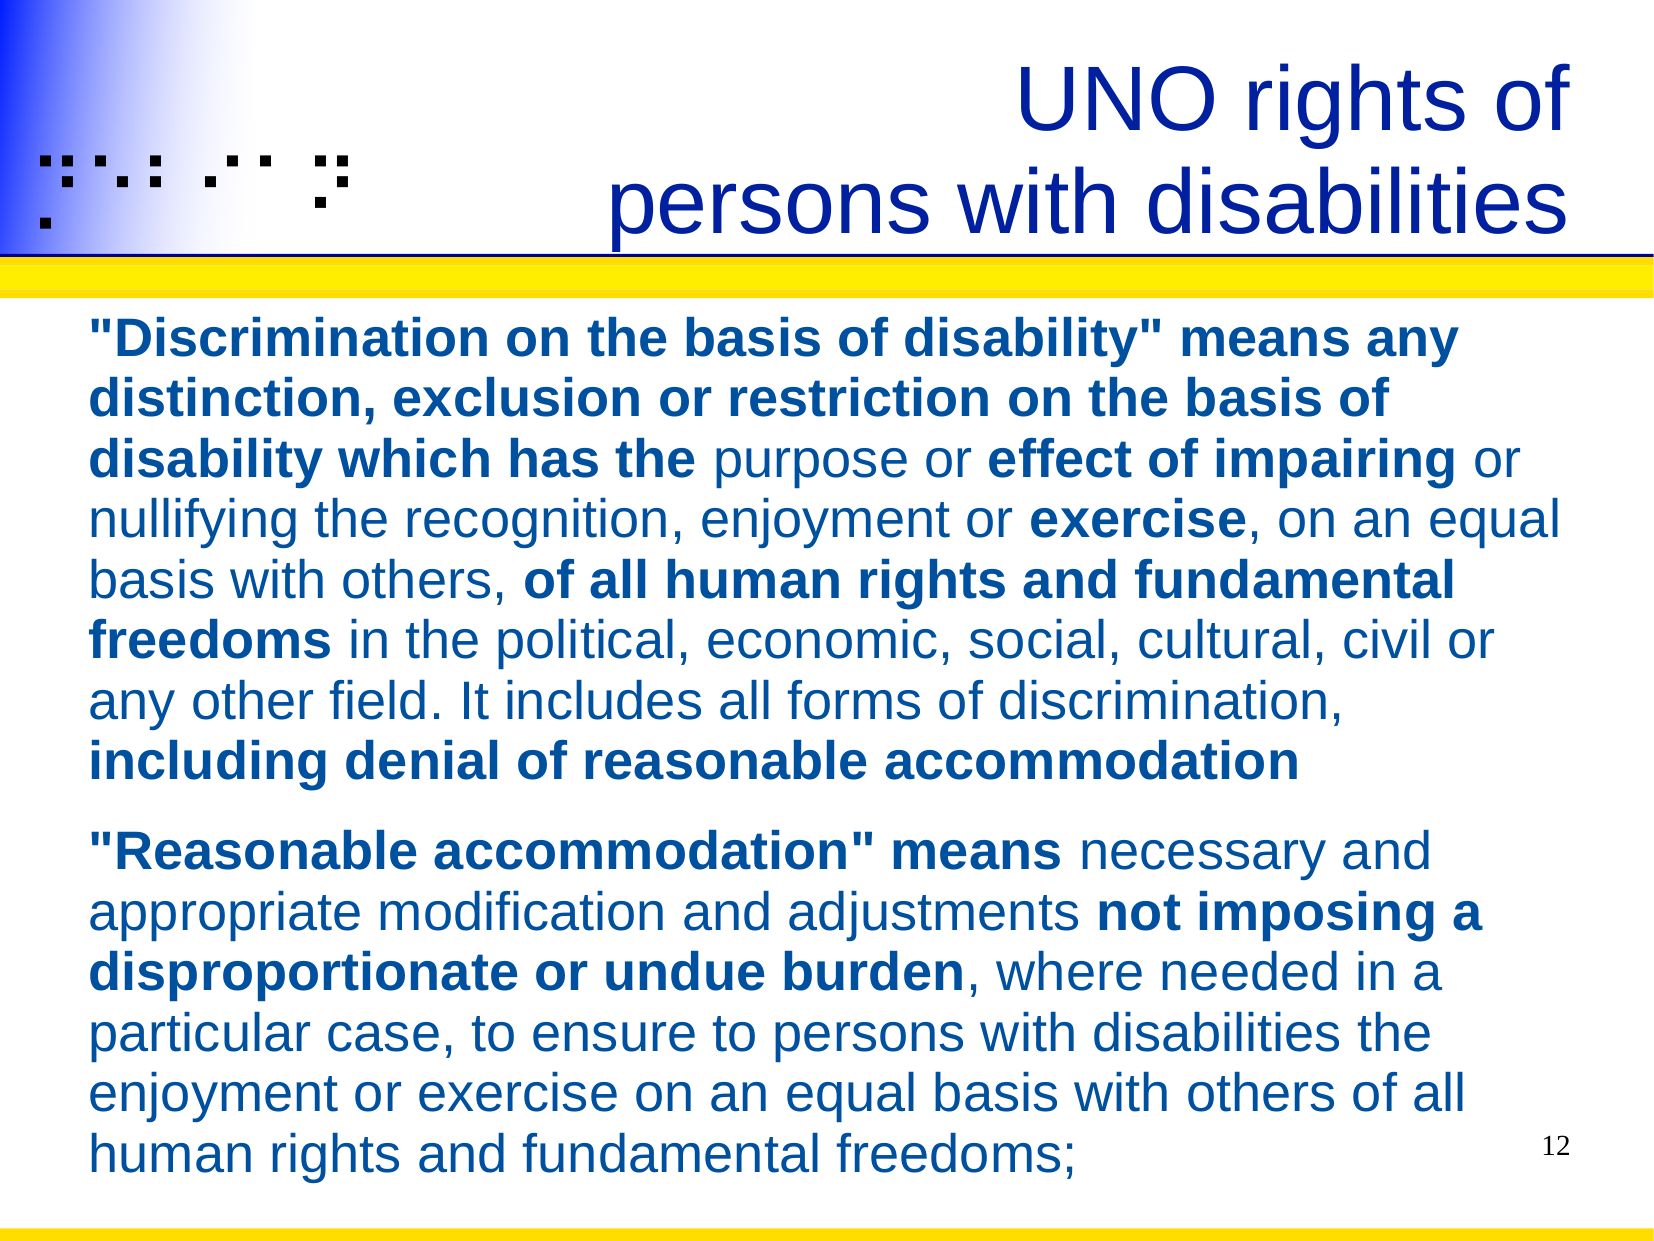

# UNO rights of persons with disabilities
"Discrimination on the basis of disability" means any distinction, exclusion or restriction on the basis of disability which has the purpose or effect of impairing or nullifying the recognition, enjoyment or exercise, on an equal basis with others, of all human rights and fundamental freedoms in the political, economic, social, cultural, civil or any other field. It includes all forms of discrimination, including denial of reasonable accommodation
"Reasonable accommodation" means necessary and appropriate modification and adjustments not imposing a disproportionate or undue burden, where needed in a particular case, to ensure to persons with disabilities the enjoyment or exercise on an equal basis with others of all human rights and fundamental freedoms;
12